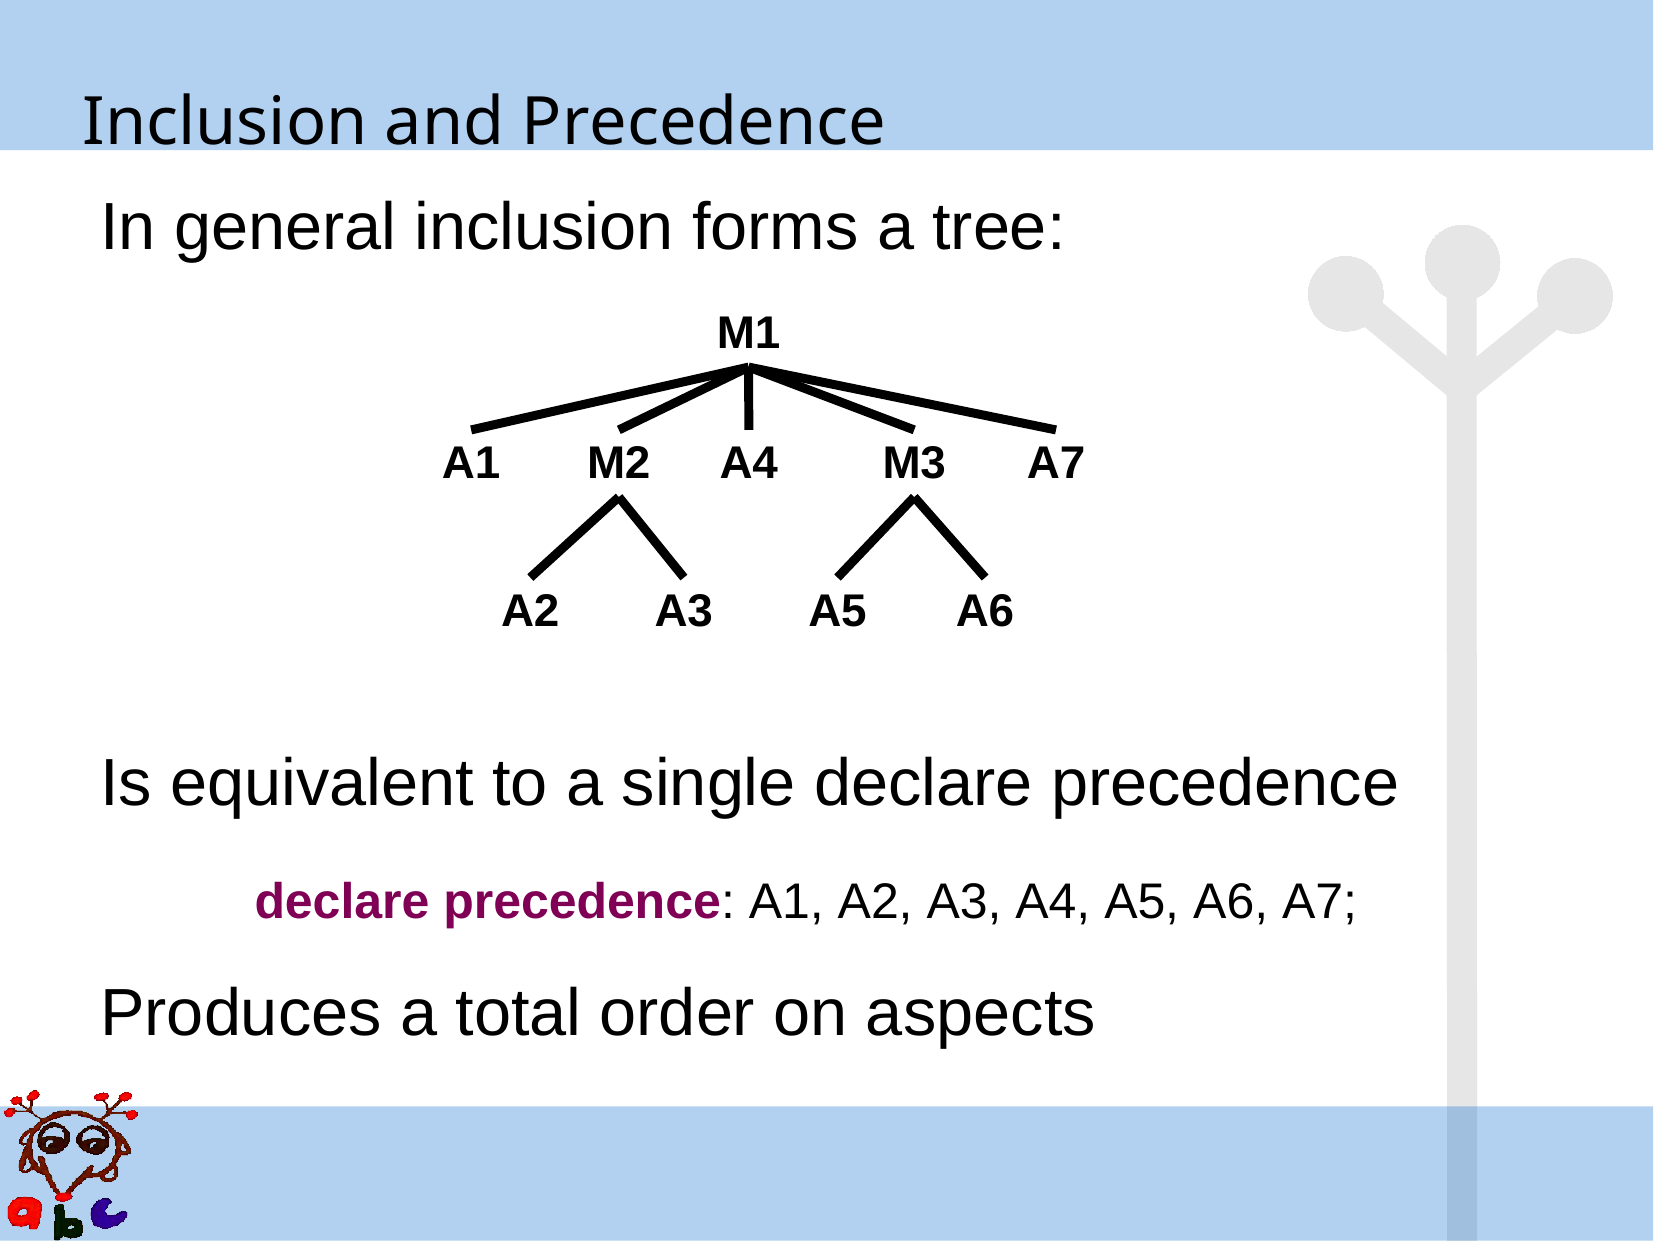

# Inclusion and Precedence
In general inclusion forms a tree:
M1
A1
M2
A4
M3
A7
A2
A3
A5
A6
Is equivalent to a single declare precedence
declare precedence: A1, A2, A3, A4, A5, A6, A7;
Produces a total order on aspects